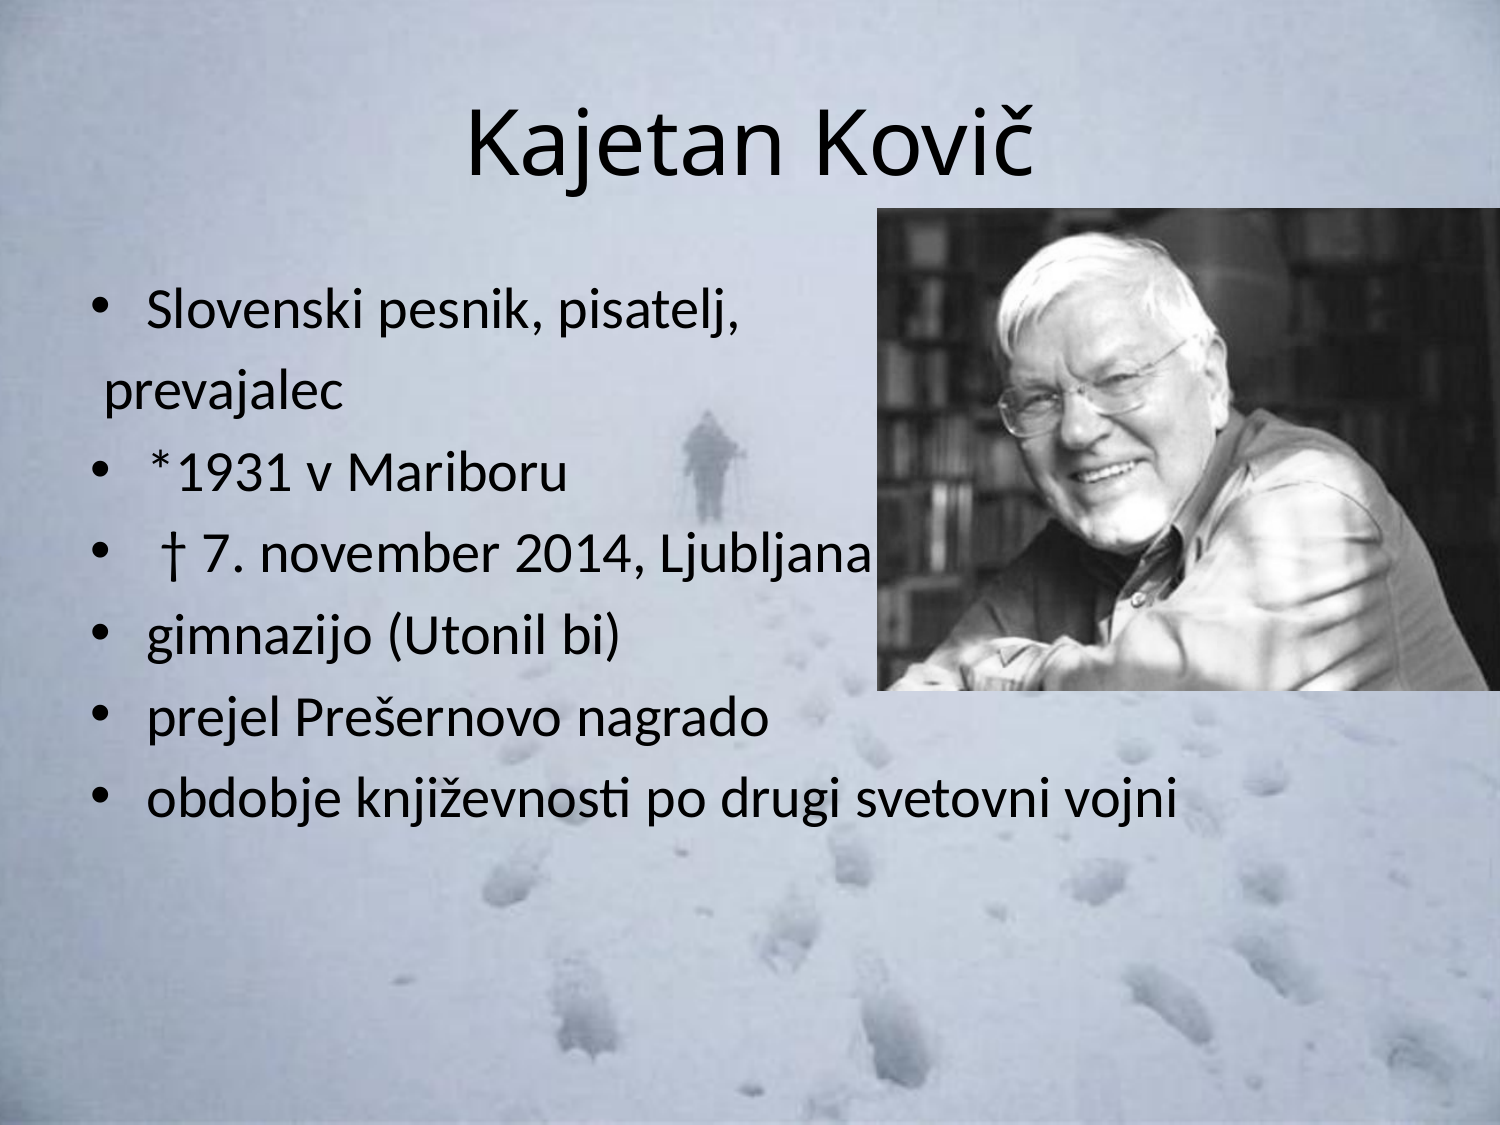

# Kajetan Kovič
Slovenski pesnik, pisatelj,
 prevajalec
*1931 v Mariboru
 † 7. november 2014, Ljubljana
gimnazijo (Utonil bi)
prejel Prešernovo nagrado
obdobje književnosti po drugi svetovni vojni